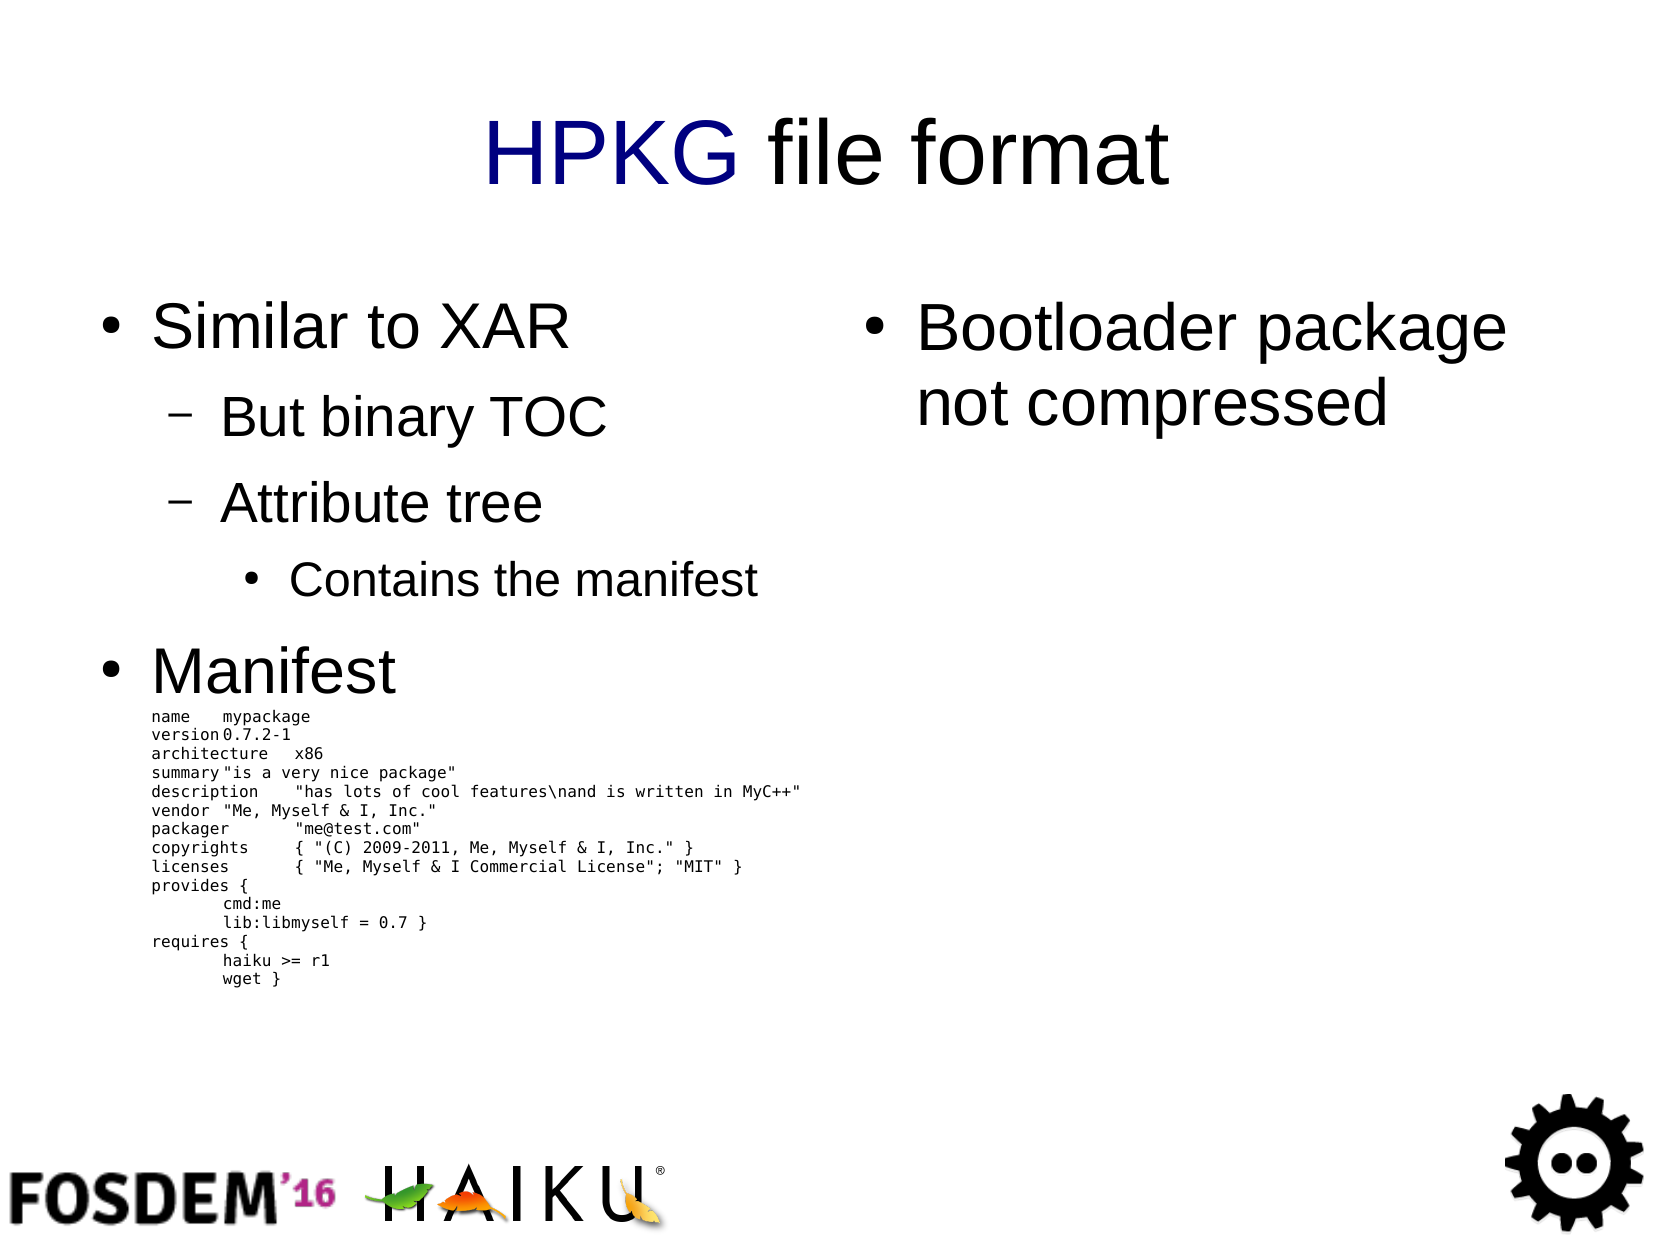

# HPKG file format
Similar to XAR
But binary TOC
Attribute tree
Contains the manifest
Manifest
name		mypackage
version		0.7.2-1
architecture	x86
summary		"is a very nice package"
description	"has lots of cool features\nand is written in MyC++"
vendor		"Me, Myself & I, Inc."
packager	"me@test.com"
copyrights	{ "(C) 2009-2011, Me, Myself & I, Inc." }
licenses	{ "Me, Myself & I Commercial License"; "MIT" }
provides {
	cmd:me
	lib:libmyself = 0.7 }
requires {
	haiku >= r1
	wget }
Bootloader package not compressed